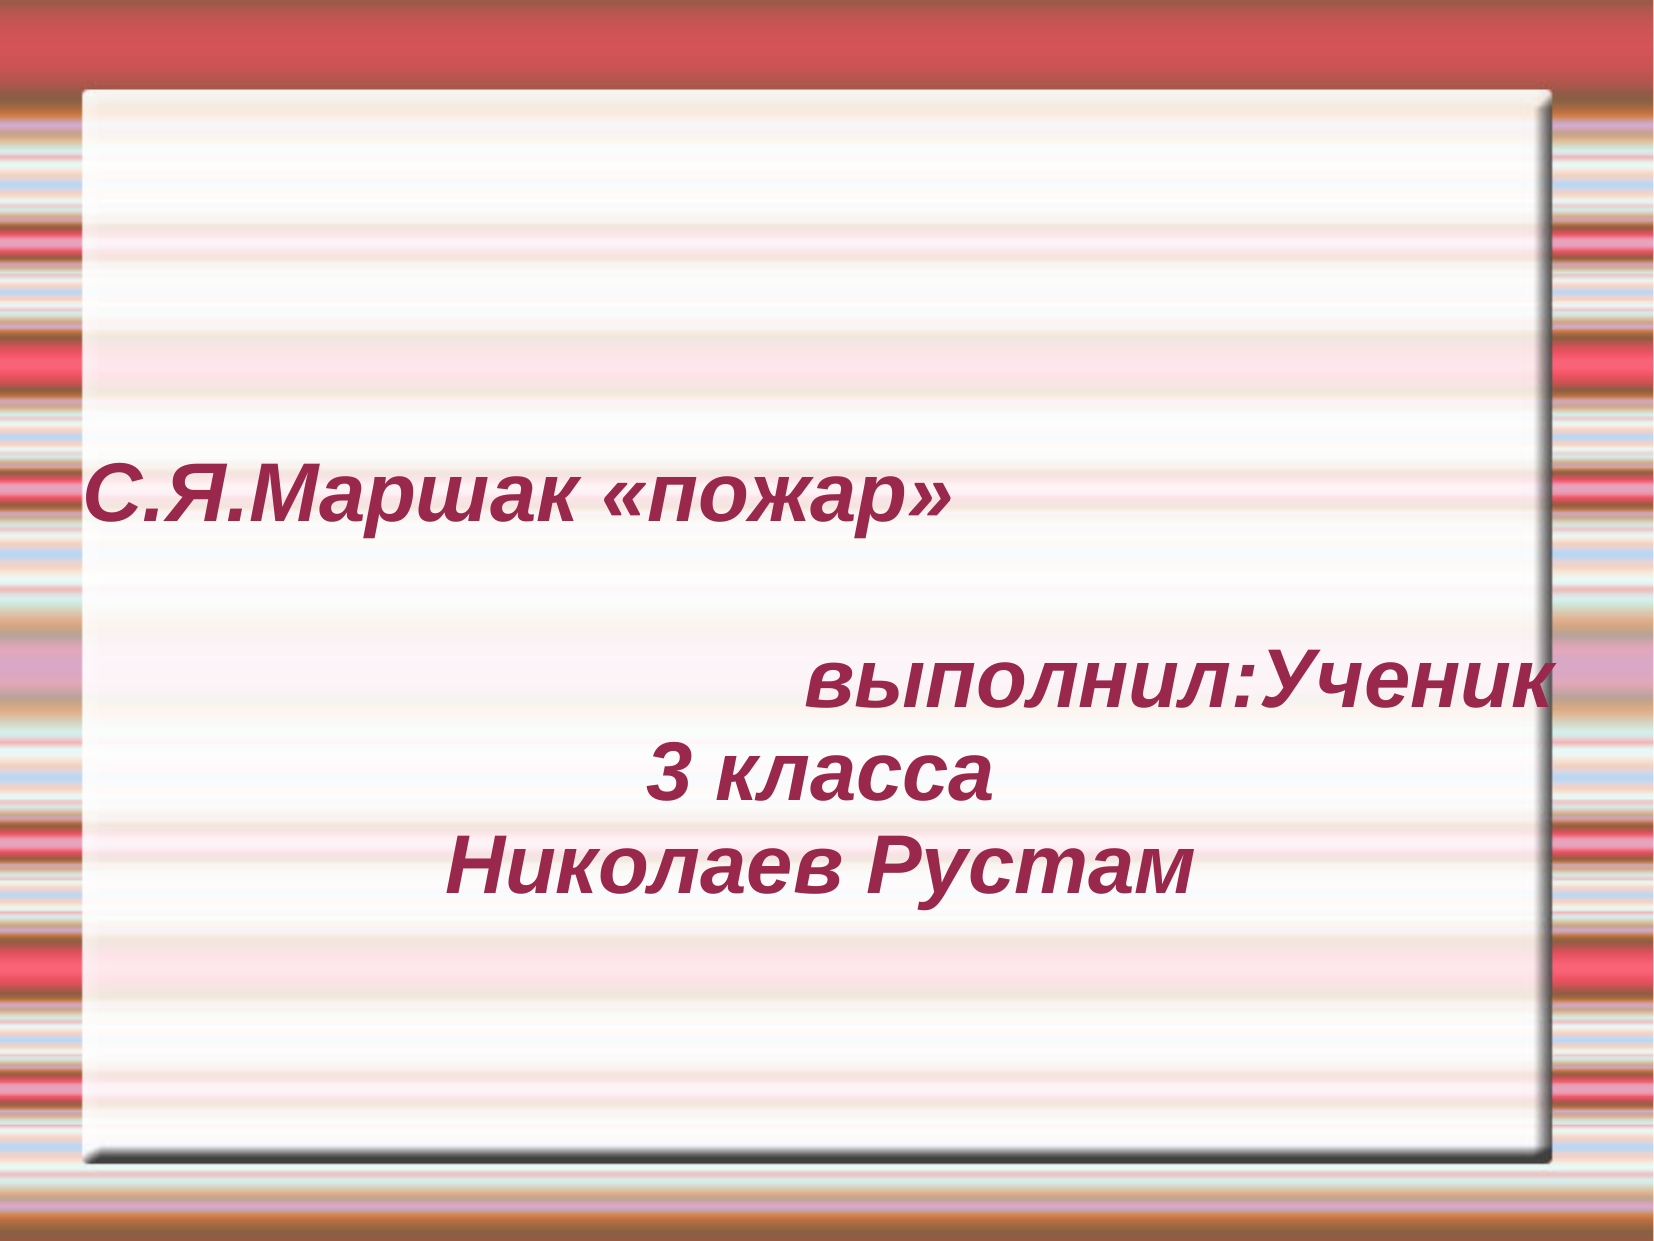

# С.Я.Маршак «пожар» выполнил:Ученик 3 класса Николаев Рустам